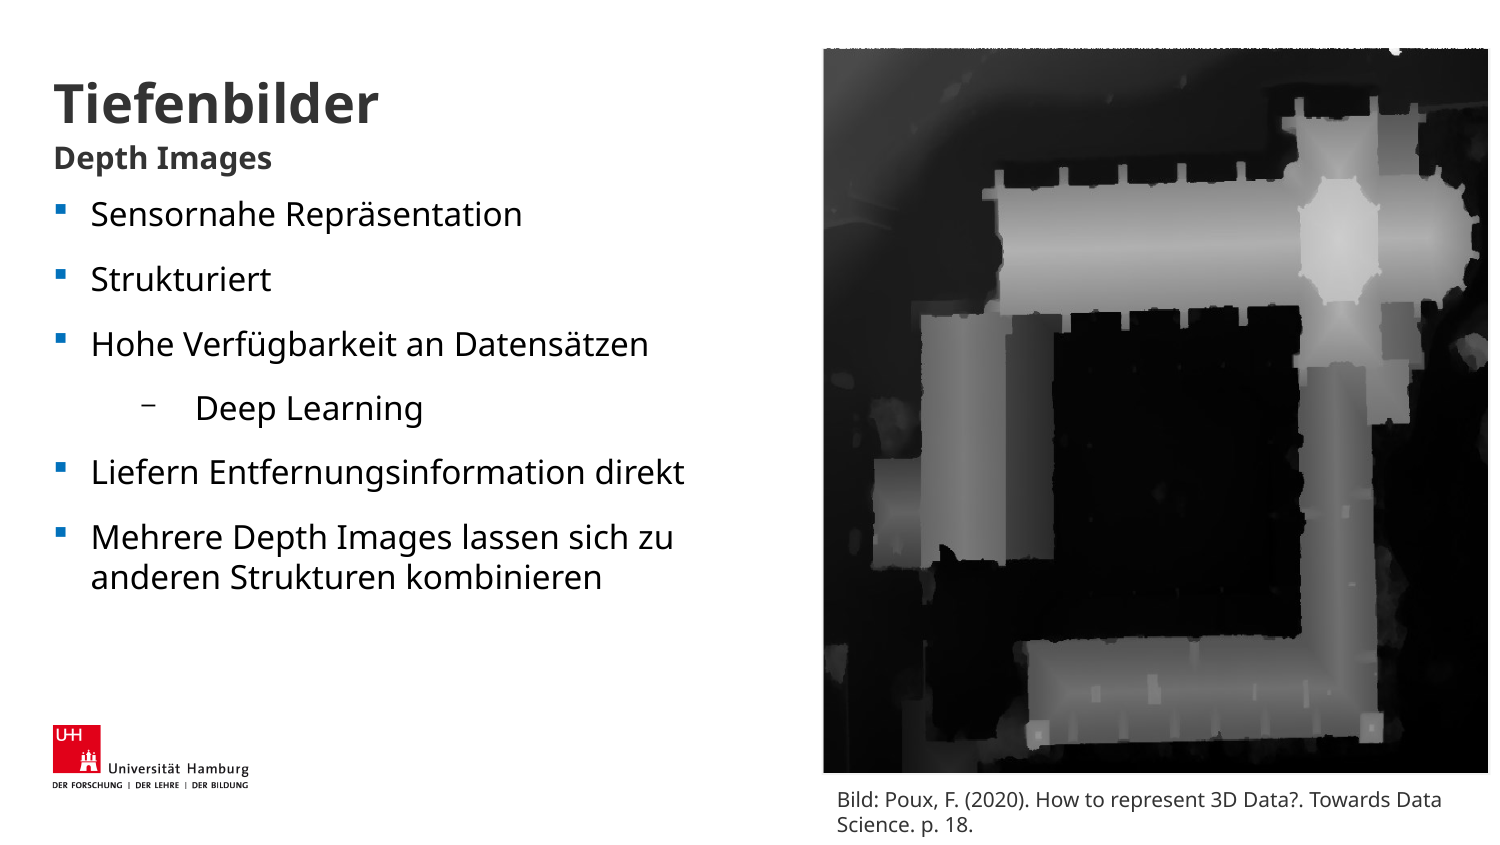

# Tiefenbilder Depth Images
Sensornahe Repräsentation
Strukturiert
Hohe Verfügbarkeit an Datensätzen
Deep Learning
Liefern Entfernungsinformation direkt
Mehrere Depth Images lassen sich zu anderen Strukturen kombinieren
Bild: Poux, F. (2020). How to represent 3D Data?. Towards Data Science. p. 18.